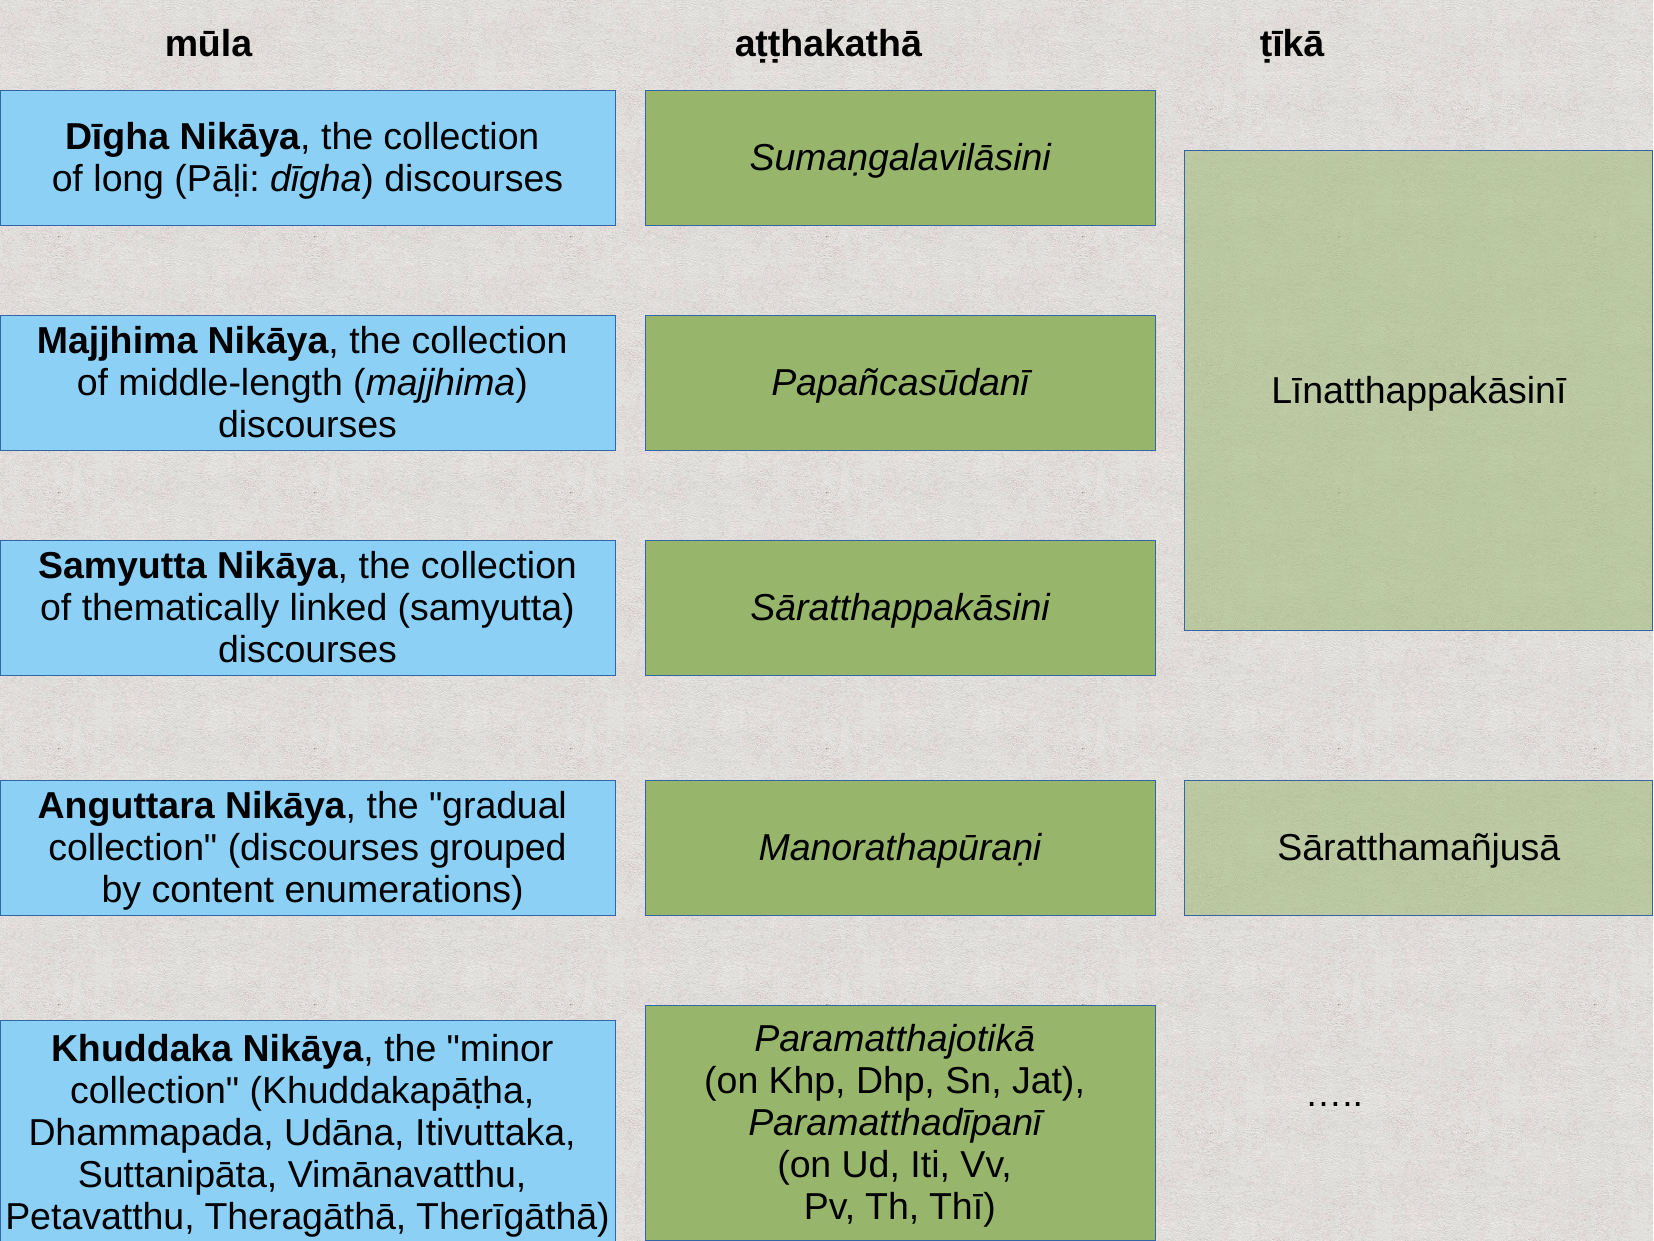

mūla
aṭṭhakathā
ṭīkā
Dīgha Nikāya, the collection
of long (Pāḷi: dīgha) discourses
Sumaṇgalavilāsini
Līnatthappakāsinī
Majjhima Nikāya, the collection
of middle-length (majjhima)
discourses
Papañcasūdanī
Samyutta Nikāya, the collection
 of thematically linked (samyutta)
discourses
Sāratthappakāsini
Anguttara Nikāya, the "gradual
collection" (discourses grouped
 by content enumerations)
Manorathapūraṇi
Sāratthamañjusā
Paramatthajotikā
(on Khp, Dhp, Sn, Jat),
Paramatthadīpanī
(on Ud, Iti, Vv,
Pv, Th, Thī)
Khuddaka Nikāya, the "minor
collection" (Khuddakapāṭha,
Dhammapada, Udāna, Itivuttaka,
Suttanipāta, Vimānavatthu,
Petavatthu, Theragāthā, Therīgāthā)
…..